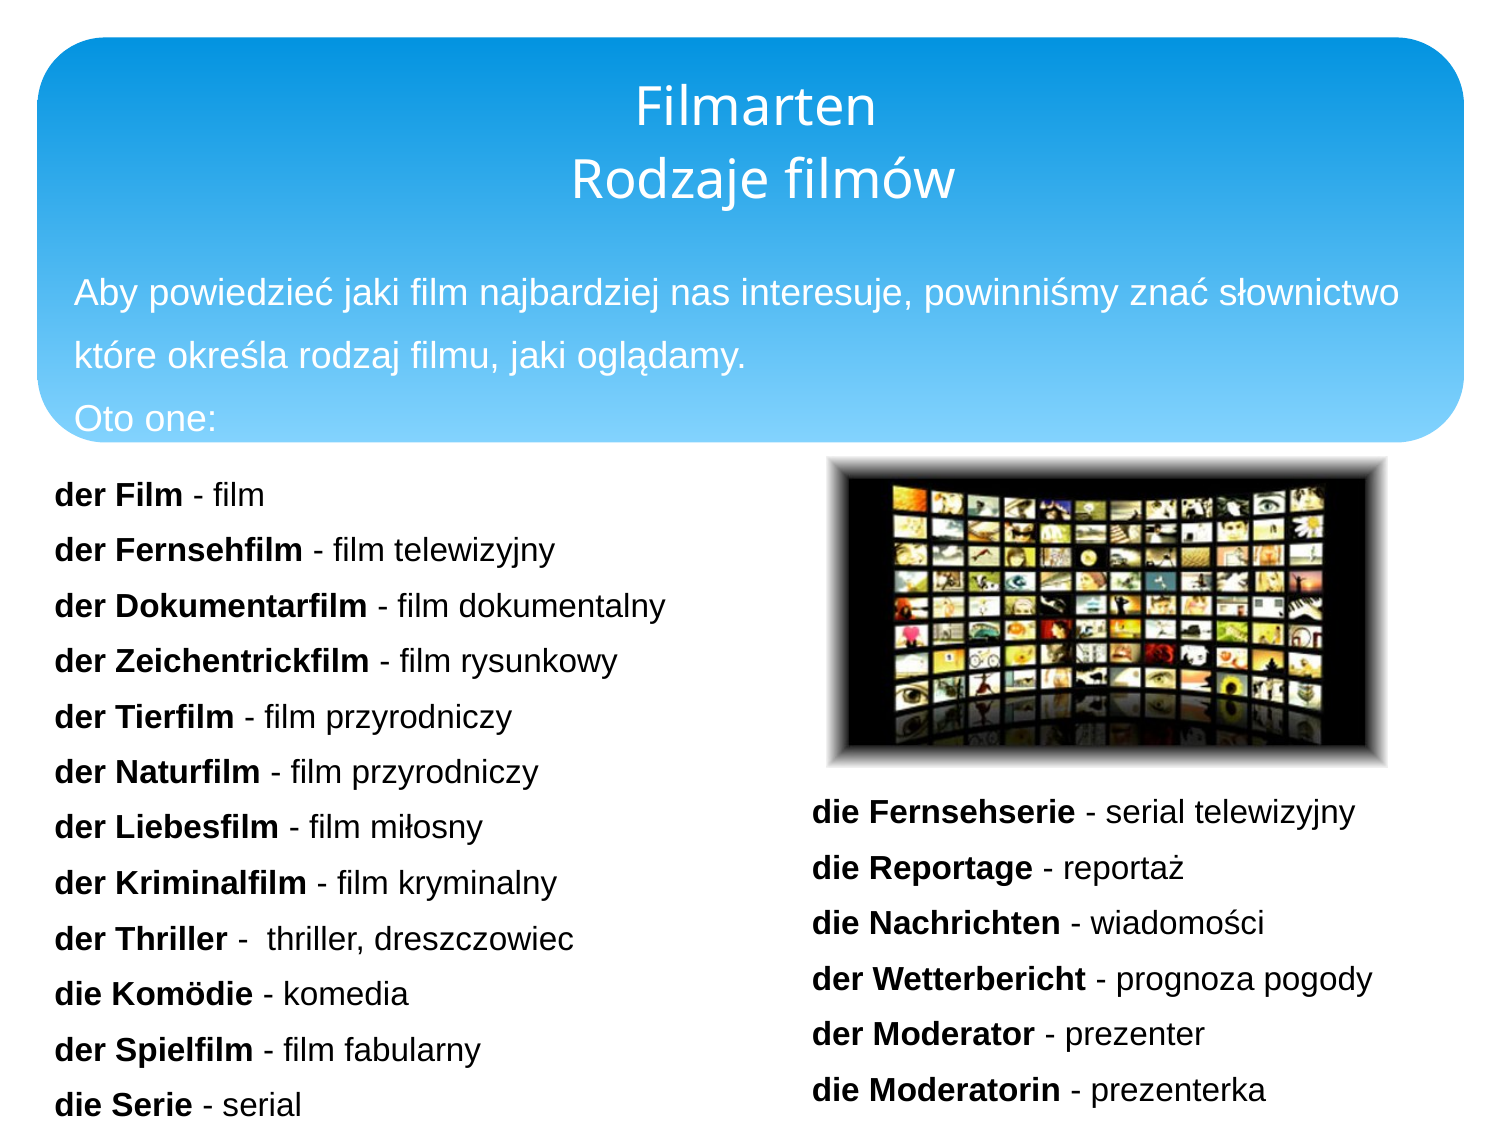

# Filmarten Rodzaje filmów
Aby powiedzieć jaki film najbardziej nas interesuje, powinniśmy znać słownictwo
które określa rodzaj filmu, jaki oglądamy.
Oto one:
der Film - film
der Fernsehfilm - film telewizyjny
der Dokumentarfilm - film dokumentalny
der Zeichentrickfilm - film rysunkowy
der Tierfilm - film przyrodniczy
der Naturfilm - film przyrodniczy
der Liebesfilm - film miłosny
der Kriminalfilm - film kryminalny
der Thriller - thriller, dreszczowiec
die Komödie - komedia
der Spielfilm - film fabularny
die Serie - serial
die Fernsehserie - serial telewizyjny
die Reportage - reportaż
die Nachrichten - wiadomości
der Wetterbericht - prognoza pogody
der Moderator - prezenter
die Moderatorin - prezenterka